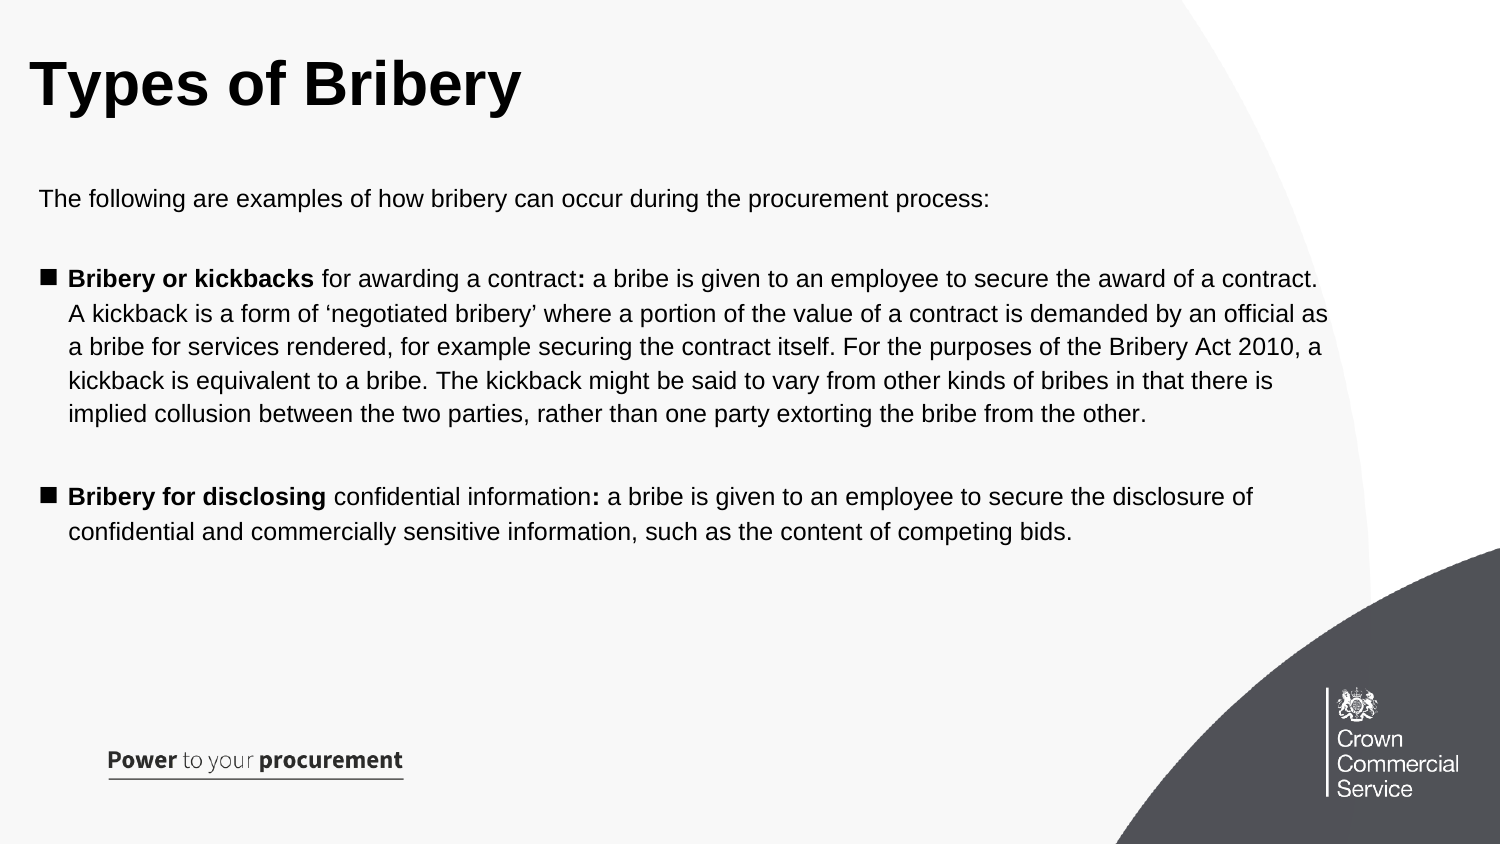

# Types of Bribery
The following are examples of how bribery can occur during the procurement process:
■ Bribery or kickbacks for awarding a contract: a bribe is given to an employee to secure the award of a contract.
A kickback is a form of ‘negotiated bribery’ where a portion of the value of a contract is demanded by an official as a bribe for services rendered, for example securing the contract itself. For the purposes of the Bribery Act 2010, a kickback is equivalent to a bribe. The kickback might be said to vary from other kinds of bribes in that there is implied collusion between the two parties, rather than one party extorting the bribe from the other.
■ Bribery for disclosing confidential information: a bribe is given to an employee to secure the disclosure of confidential and commercially sensitive information, such as the content of competing bids.